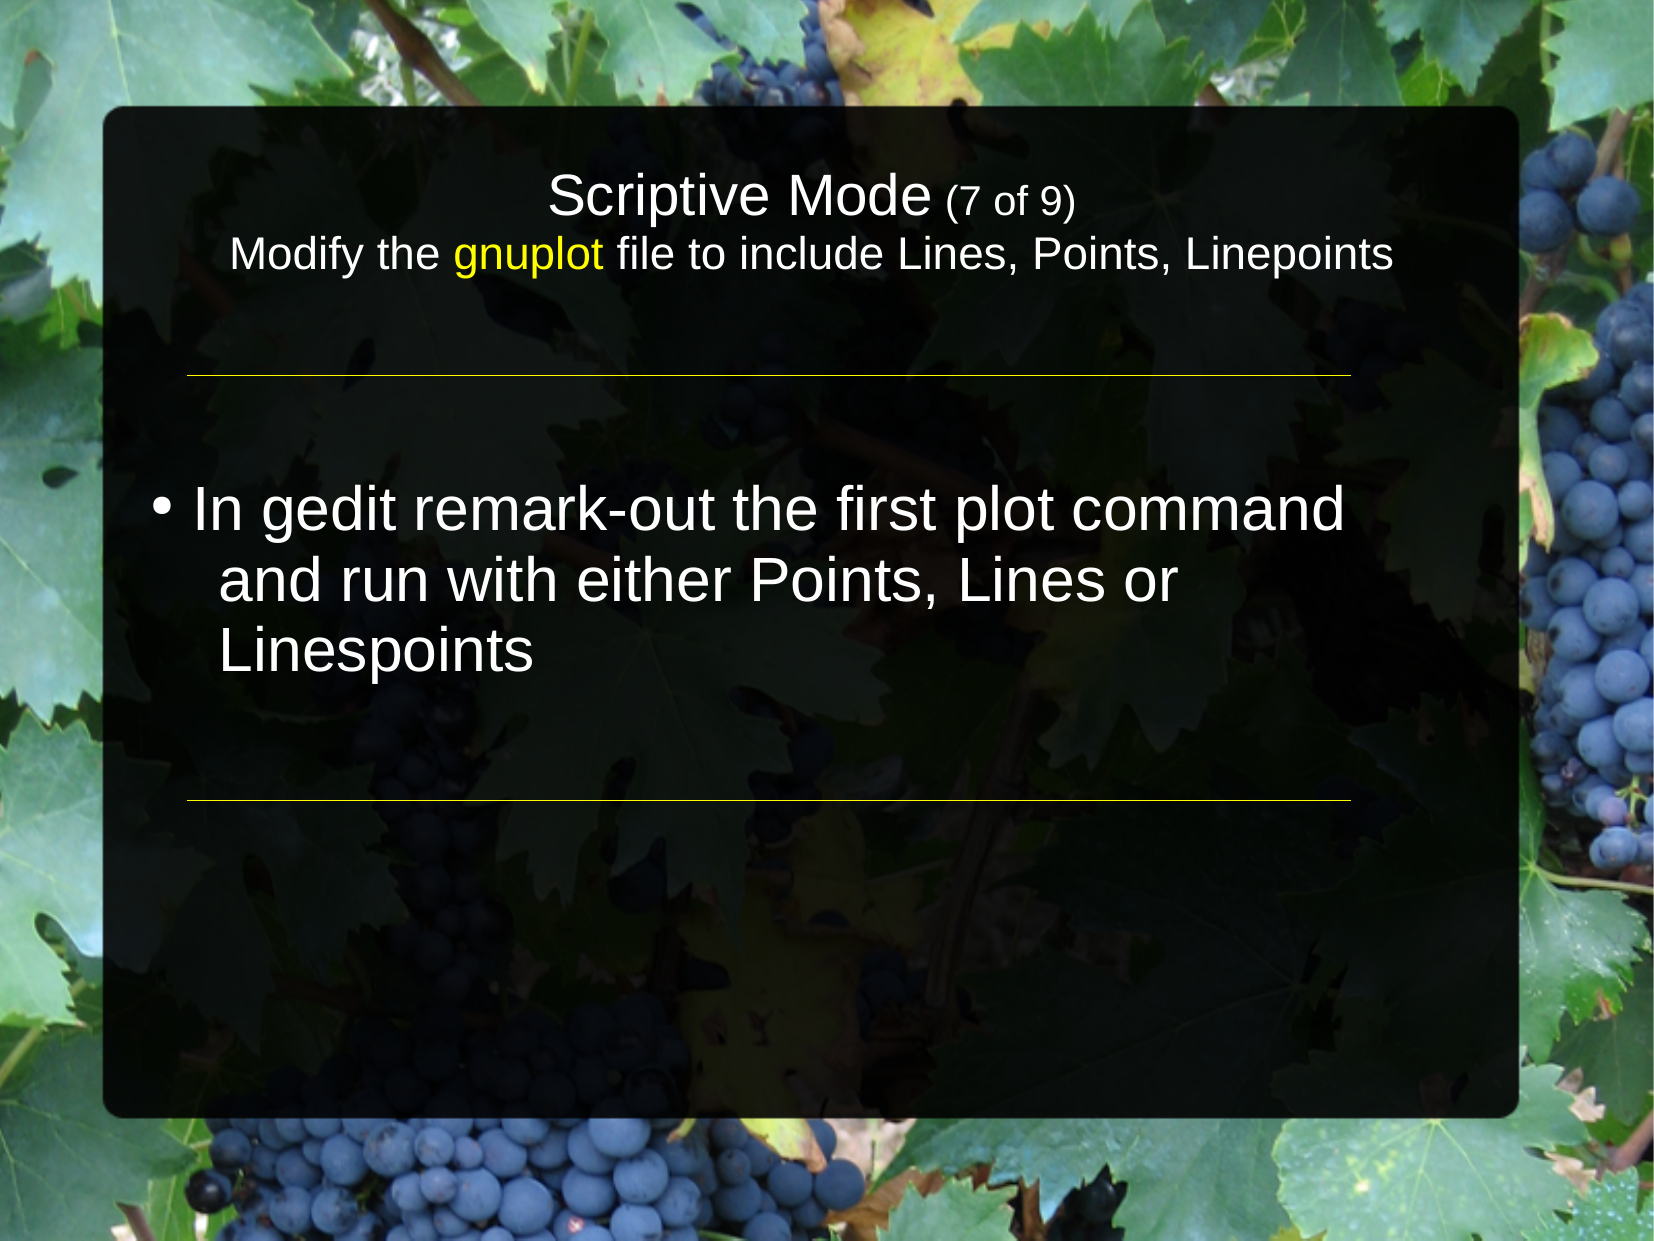

# Scriptive Mode (7 of 9) Modify the gnuplot file to include Lines, Points, Linepoints
 In gedit remark-out the first plot command
 and run with either Points, Lines or
 Linespoints